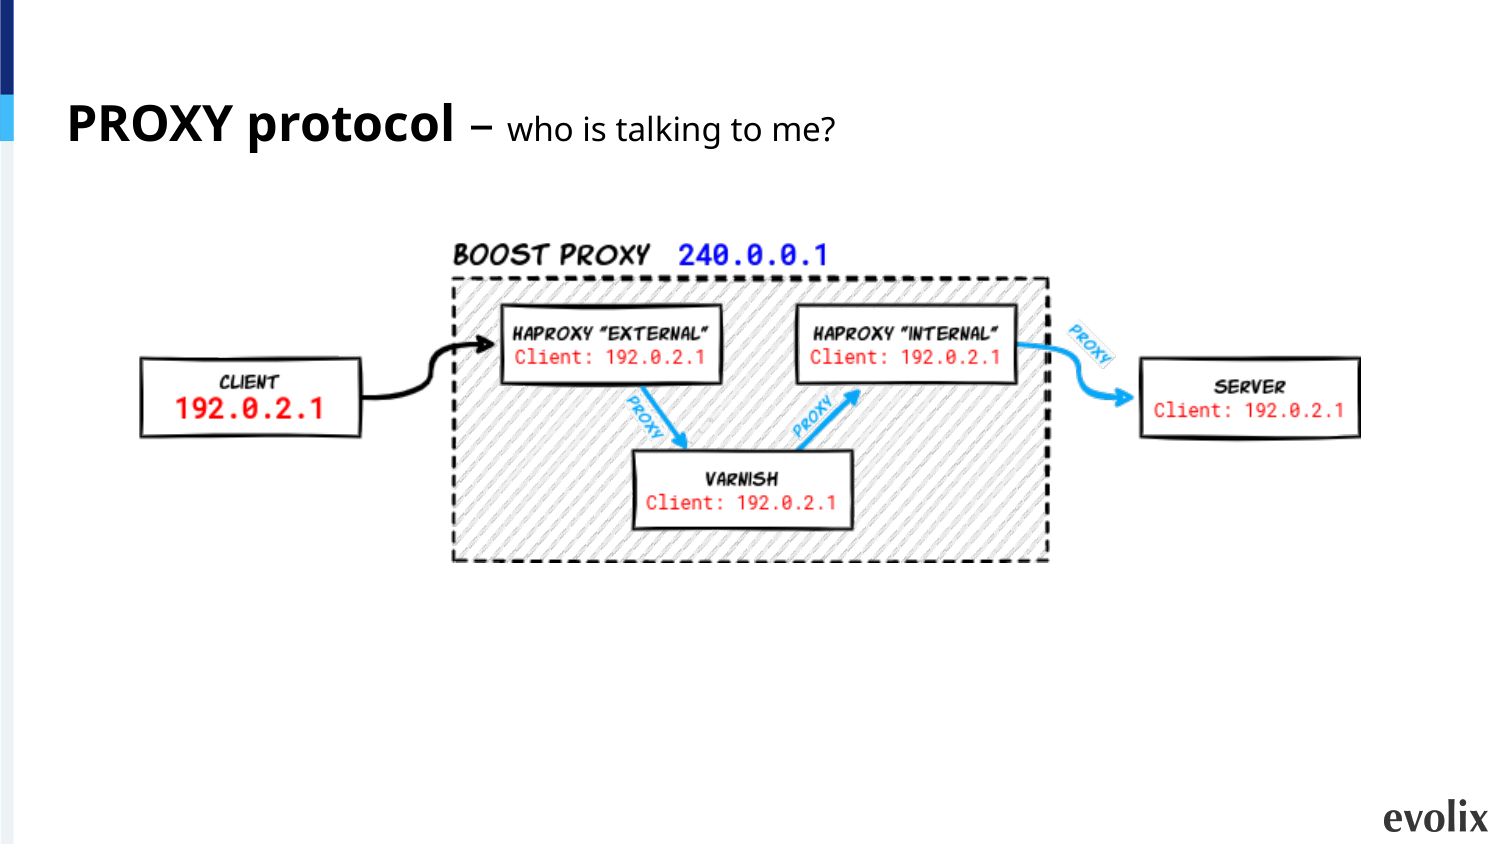

# PROXY protocol – who is talking to me?